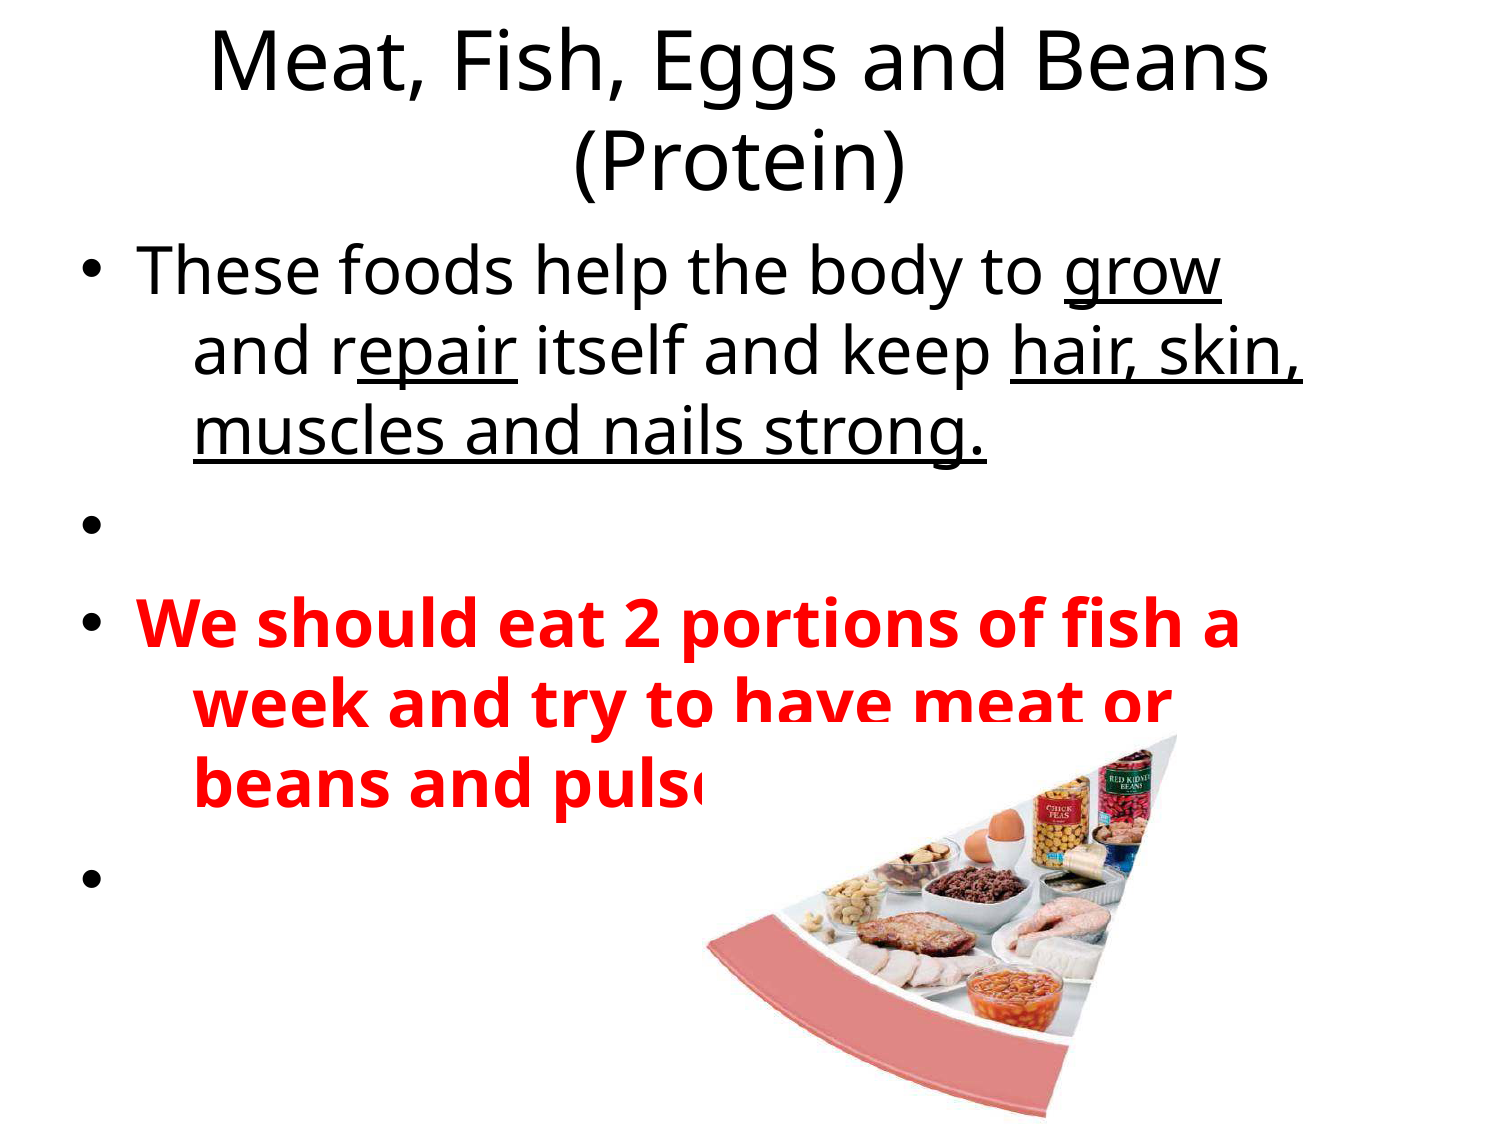

# Meat, Fish, Eggs and Beans (Protein)
These foods help the body to grow and repair itself and keep hair, skin, muscles and nails strong.
We should eat 2 portions of fish a week and try to have meat or beans and pulses everyday.